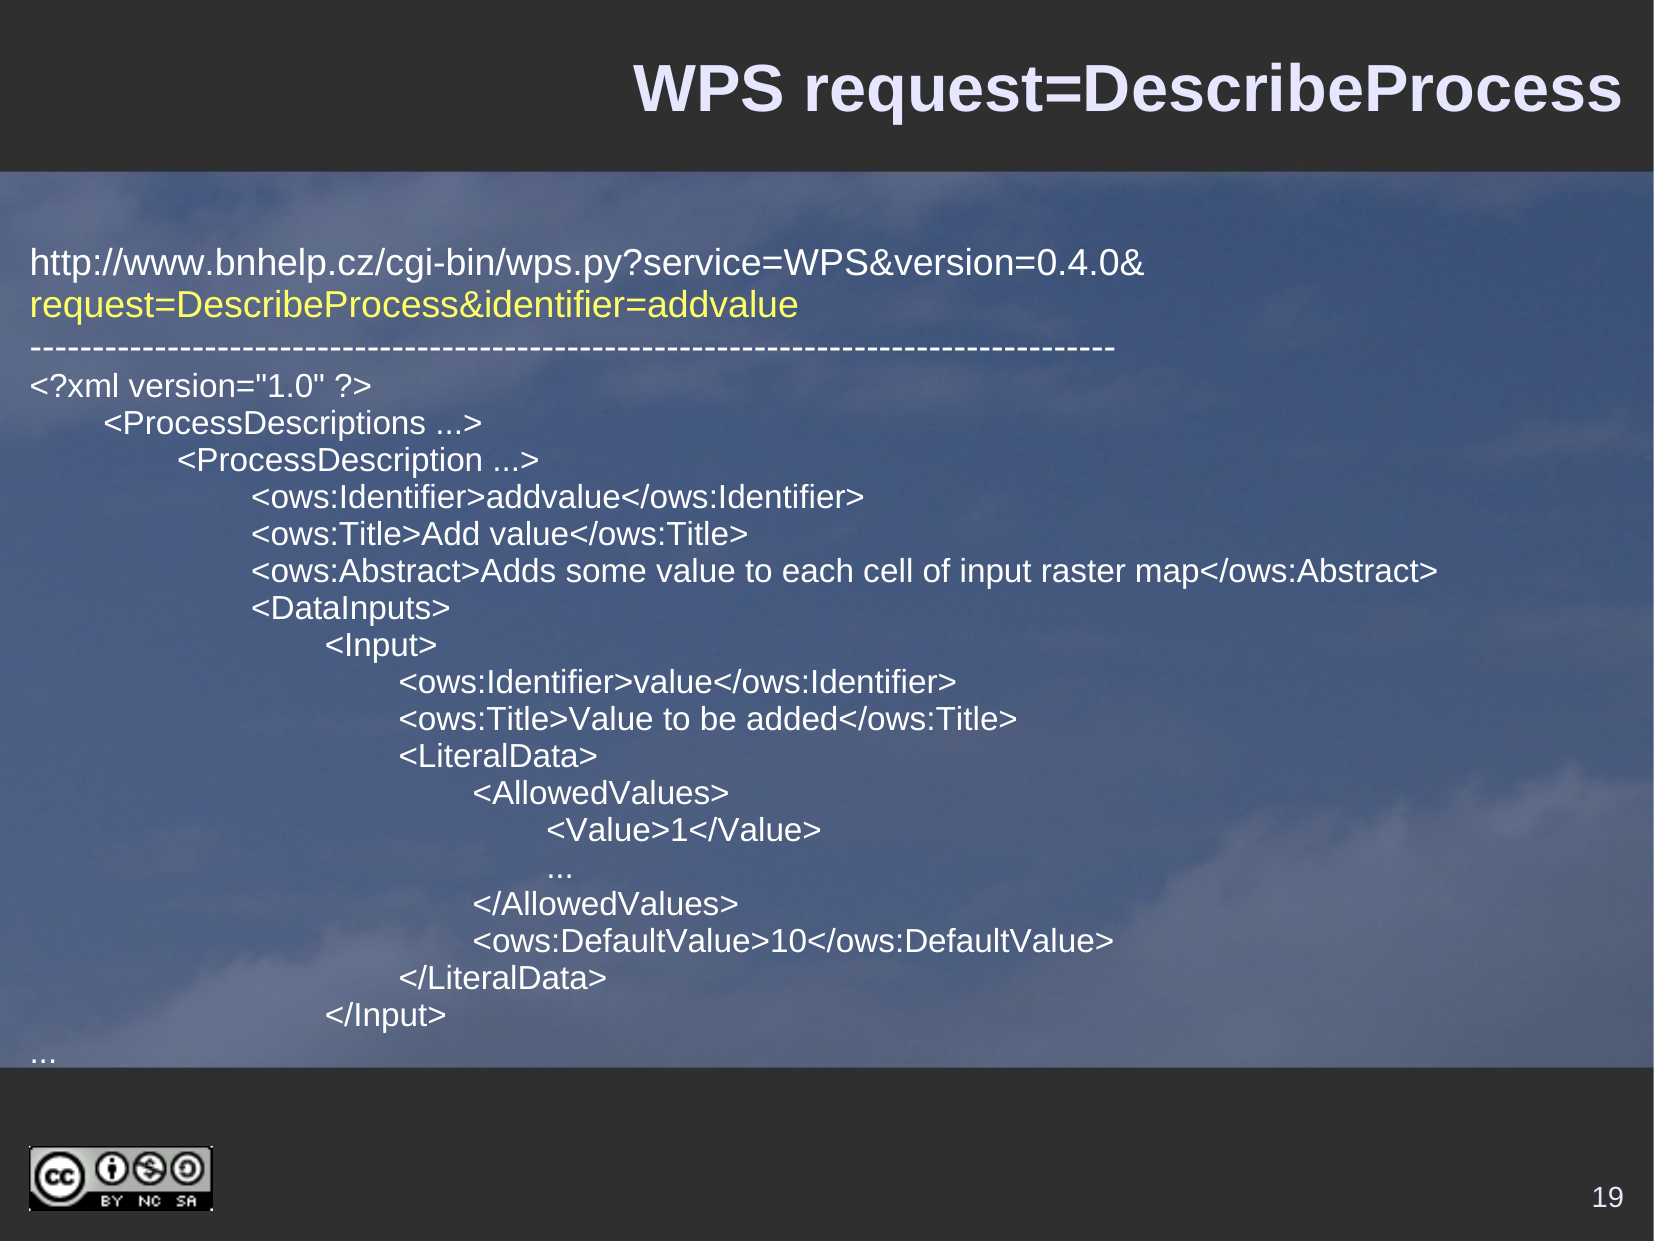

# WPS request=DescribeProcess
http://www.bnhelp.cz/cgi-bin/wps.py?service=WPS&version=0.4.0&
request=DescribeProcess&identifier=addvalue
---------------------------------------------------------------------------------------
<?xml version="1.0" ?>
	<ProcessDescriptions ...>
		<ProcessDescription ...>
			<ows:Identifier>addvalue</ows:Identifier>
			<ows:Title>Add value</ows:Title>
			<ows:Abstract>Adds some value to each cell of input raster map</ows:Abstract>
			<DataInputs>
				<Input>
					<ows:Identifier>value</ows:Identifier>
					<ows:Title>Value to be added</ows:Title>
					<LiteralData>
						<AllowedValues>
							<Value>1</Value>
							...
						</AllowedValues>
						<ows:DefaultValue>10</ows:DefaultValue>
					</LiteralData>
				</Input>
...
2006-06-01
19